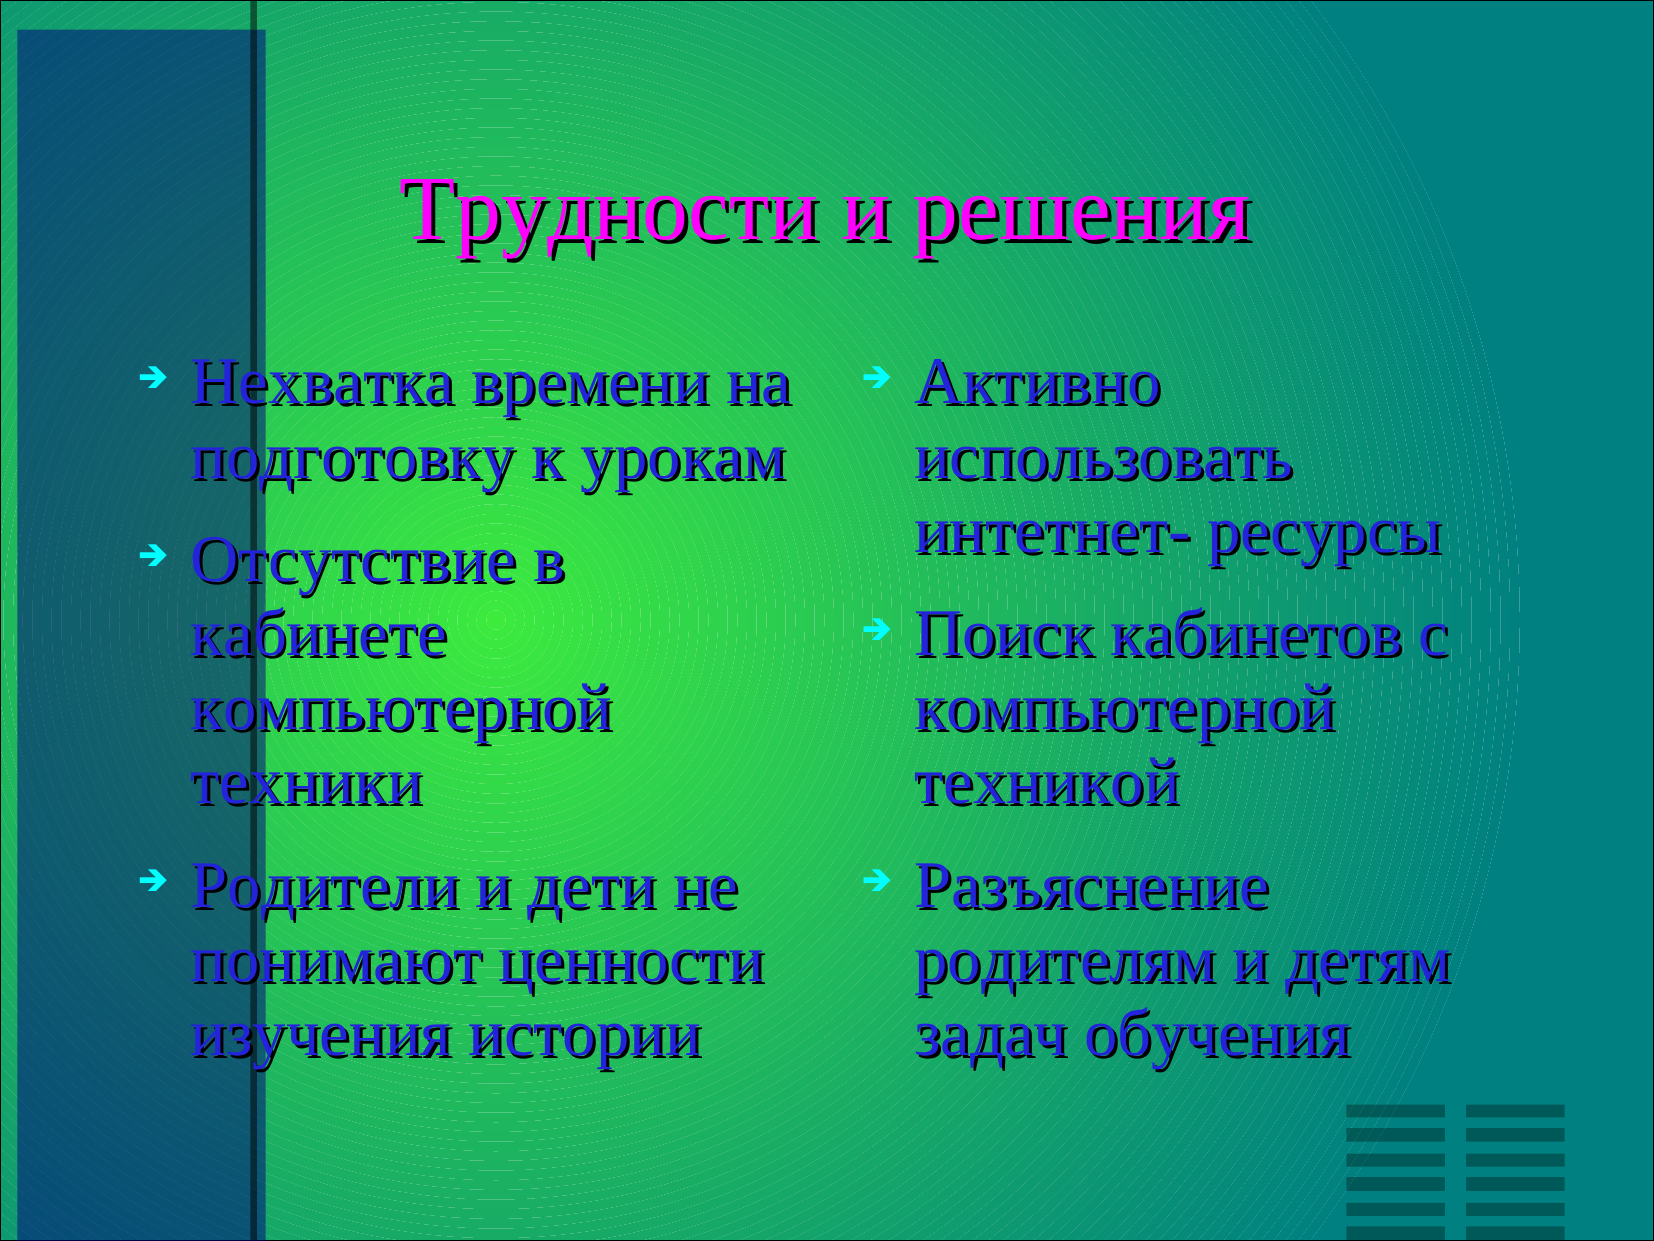

# Трудности и решения
Нехватка времени на подготовку к урокам
Отсутствие в кабинете компьютерной техники
Родители и дети не понимают ценности изучения истории
Активно использовать интетнет- ресурсы
Поиск кабинетов с компьютерной техникой
Разъяснение родителям и детям задач обучения